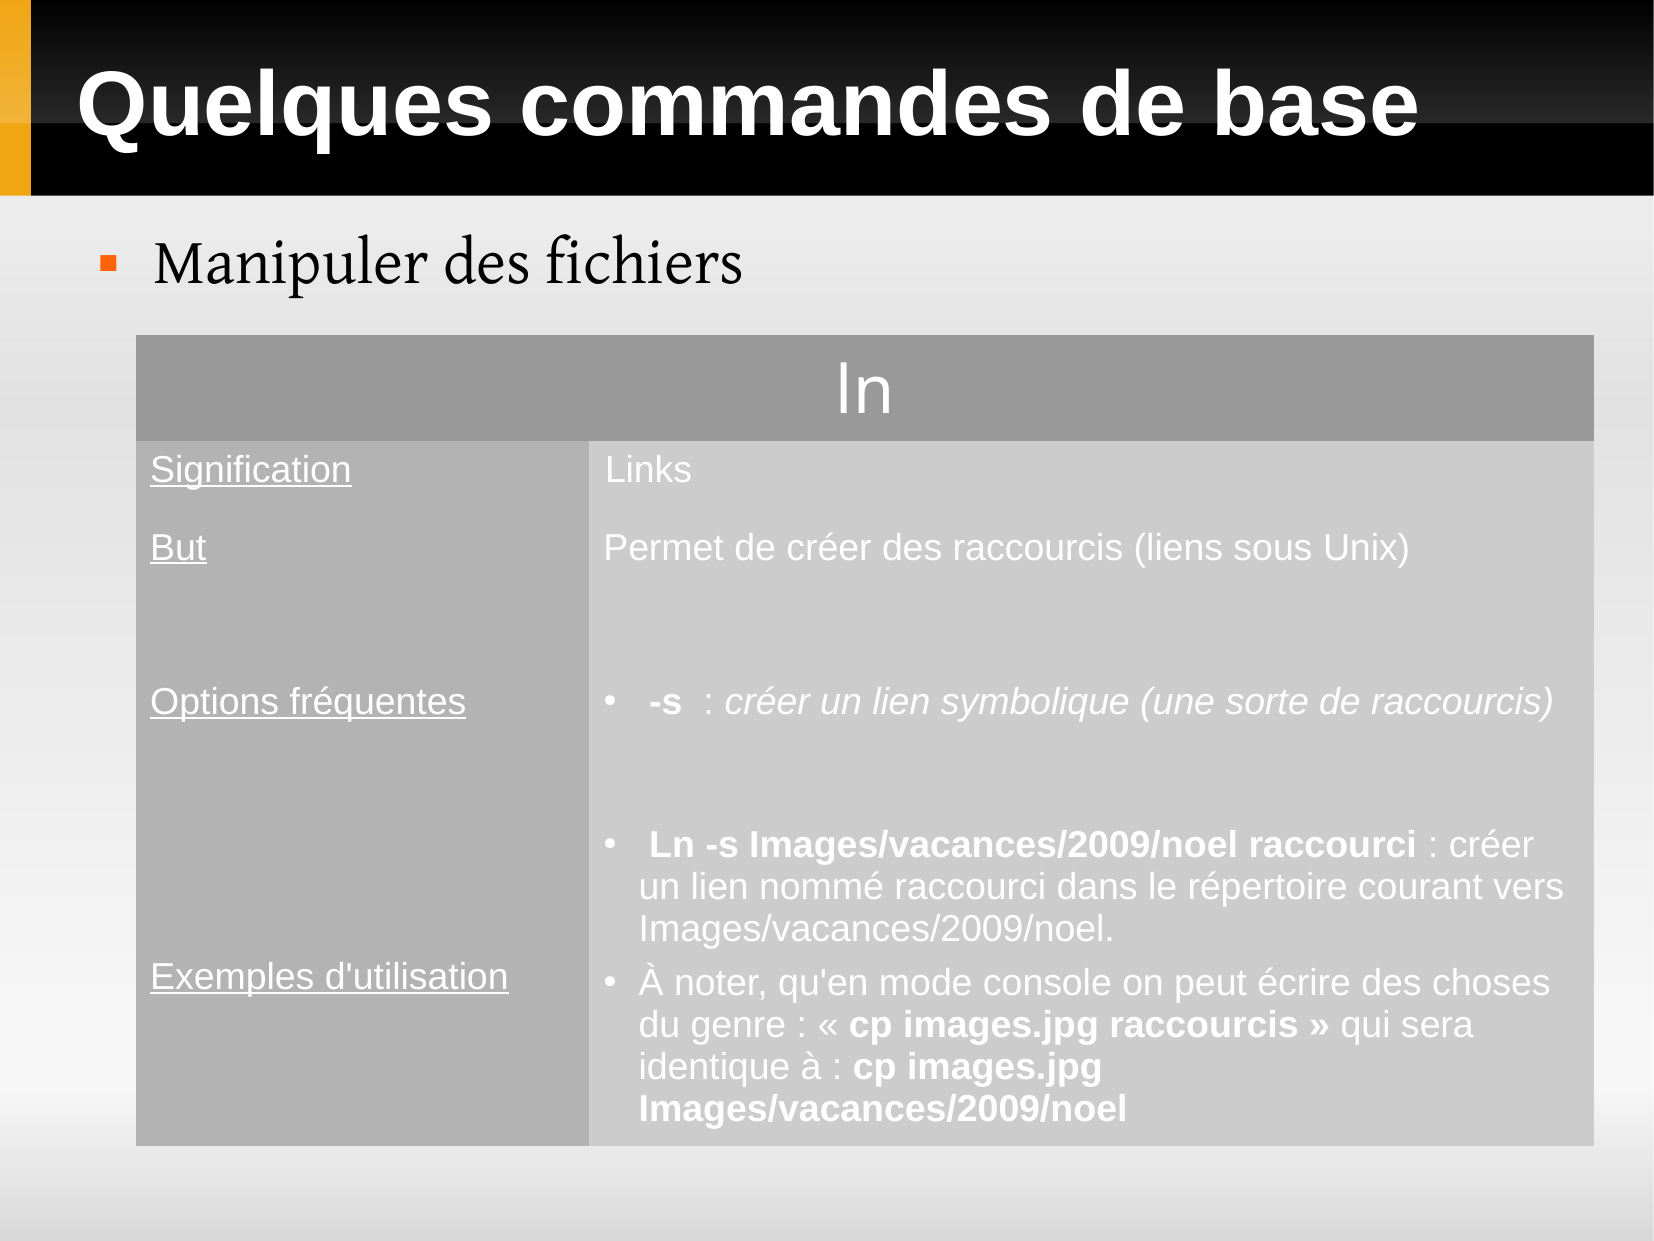

# Quelques commandes de base
Manipuler des fichiers
| ln | |
| --- | --- |
| Signification | Links |
| But | Permet de créer des raccourcis (liens sous Unix) |
| Options fréquentes | -s : créer un lien symbolique (une sorte de raccourcis) |
| Exemples d'utilisation | Ln -s Images/vacances/2009/noel raccourci : créer un lien nommé raccourci dans le répertoire courant vers Images/vacances/2009/noel. À noter, qu'en mode console on peut écrire des choses du genre : « cp images.jpg raccourcis » qui sera identique à : cp images.jpg Images/vacances/2009/noel |